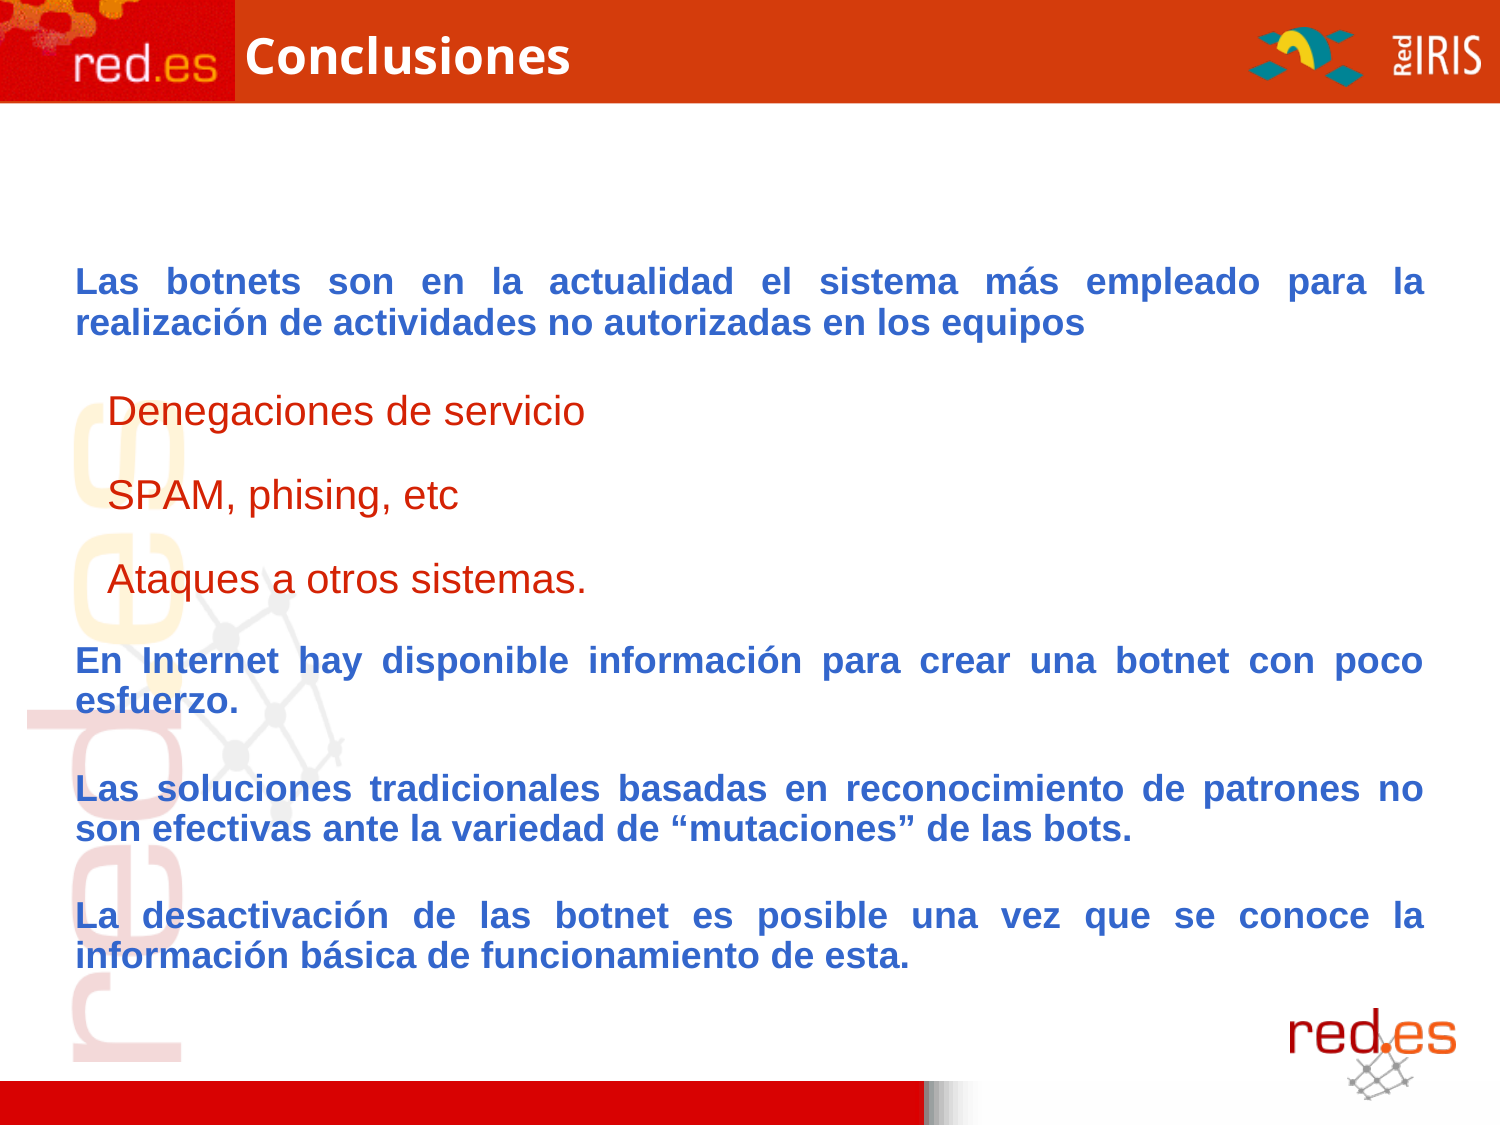

# Conclusiones
Las botnets son en la actualidad el sistema más empleado para la realización de actividades no autorizadas en los equipos
Denegaciones de servicio
SPAM, phising, etc
Ataques a otros sistemas.
En Internet hay disponible información para crear una botnet con poco esfuerzo.
Las soluciones tradicionales basadas en reconocimiento de patrones no son efectivas ante la variedad de “mutaciones” de las bots.
La desactivación de las botnet es posible una vez que se conoce la información básica de funcionamiento de esta.